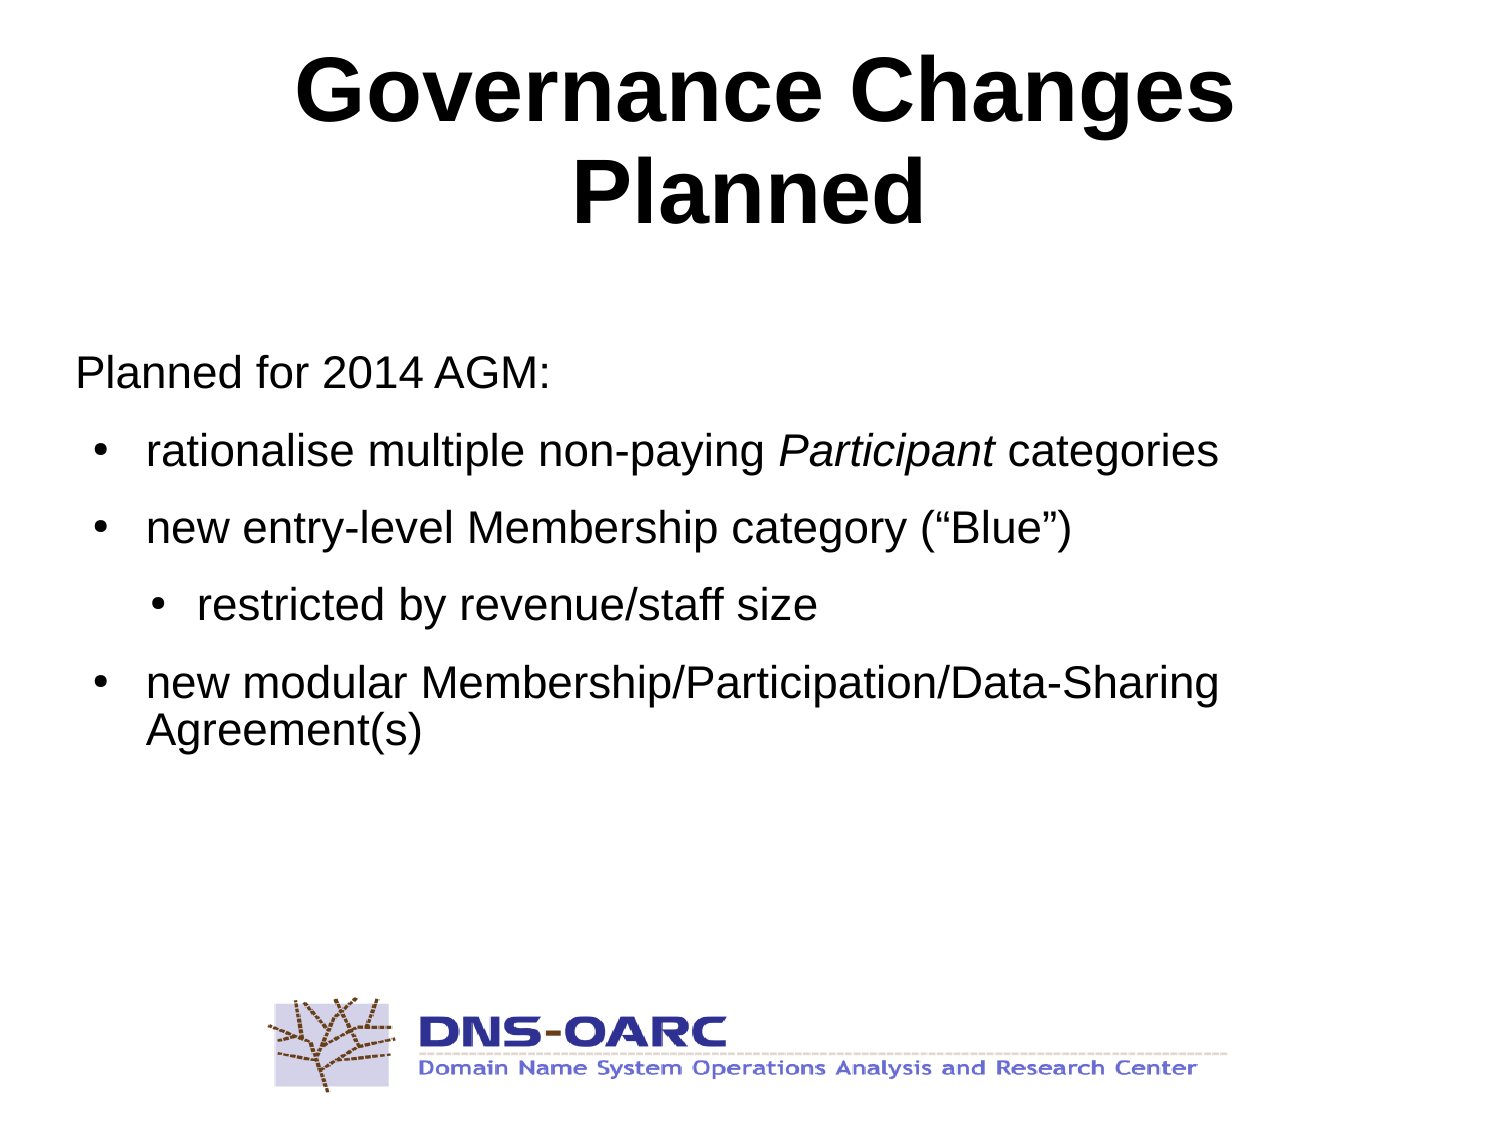

# Governance Changes Planned
Planned for 2014 AGM:
rationalise multiple non-paying Participant categories
new entry-level Membership category (“Blue”)
restricted by revenue/staff size
new modular Membership/Participation/Data-Sharing Agreement(s)